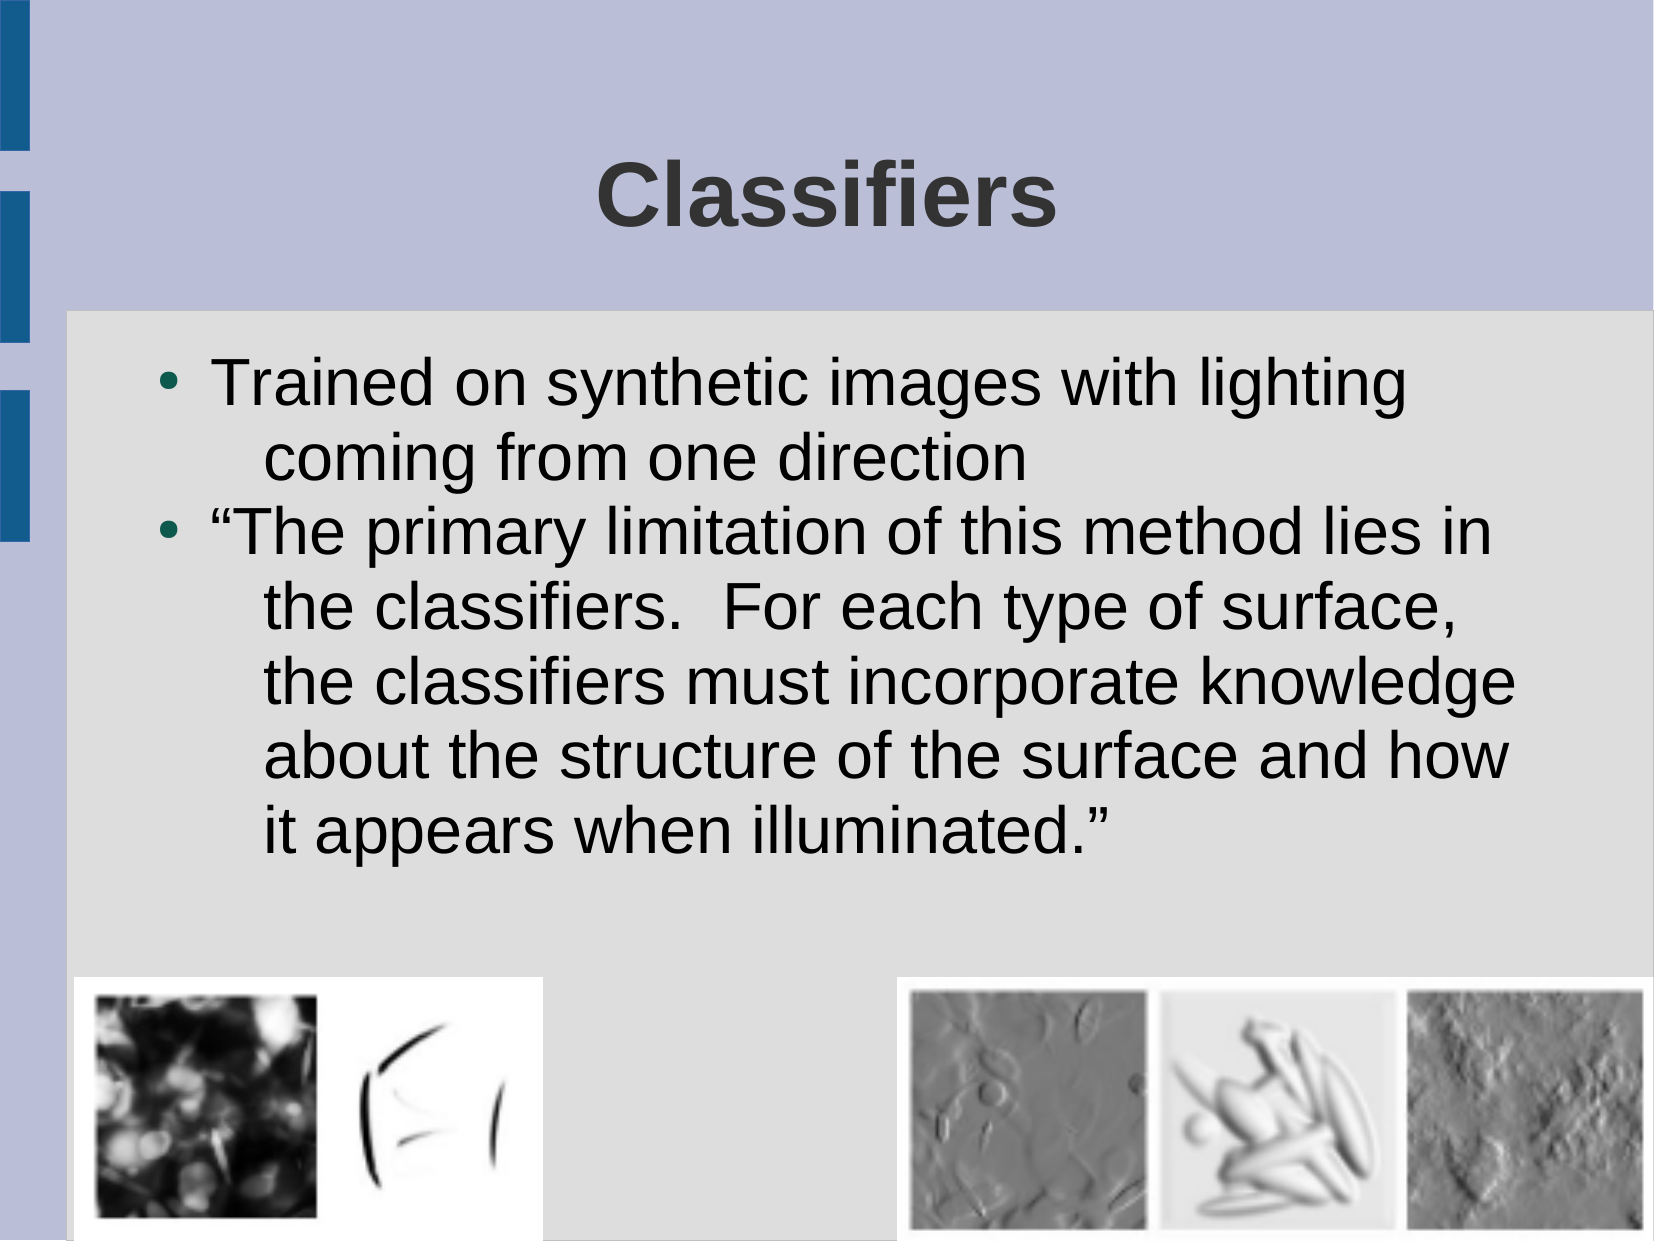

# Classifiers
Trained on synthetic images with lighting coming from one direction
“The primary limitation of this method lies in the classifiers. For each type of surface, the classifiers must incorporate knowledge about the structure of the surface and how it appears when illuminated.”